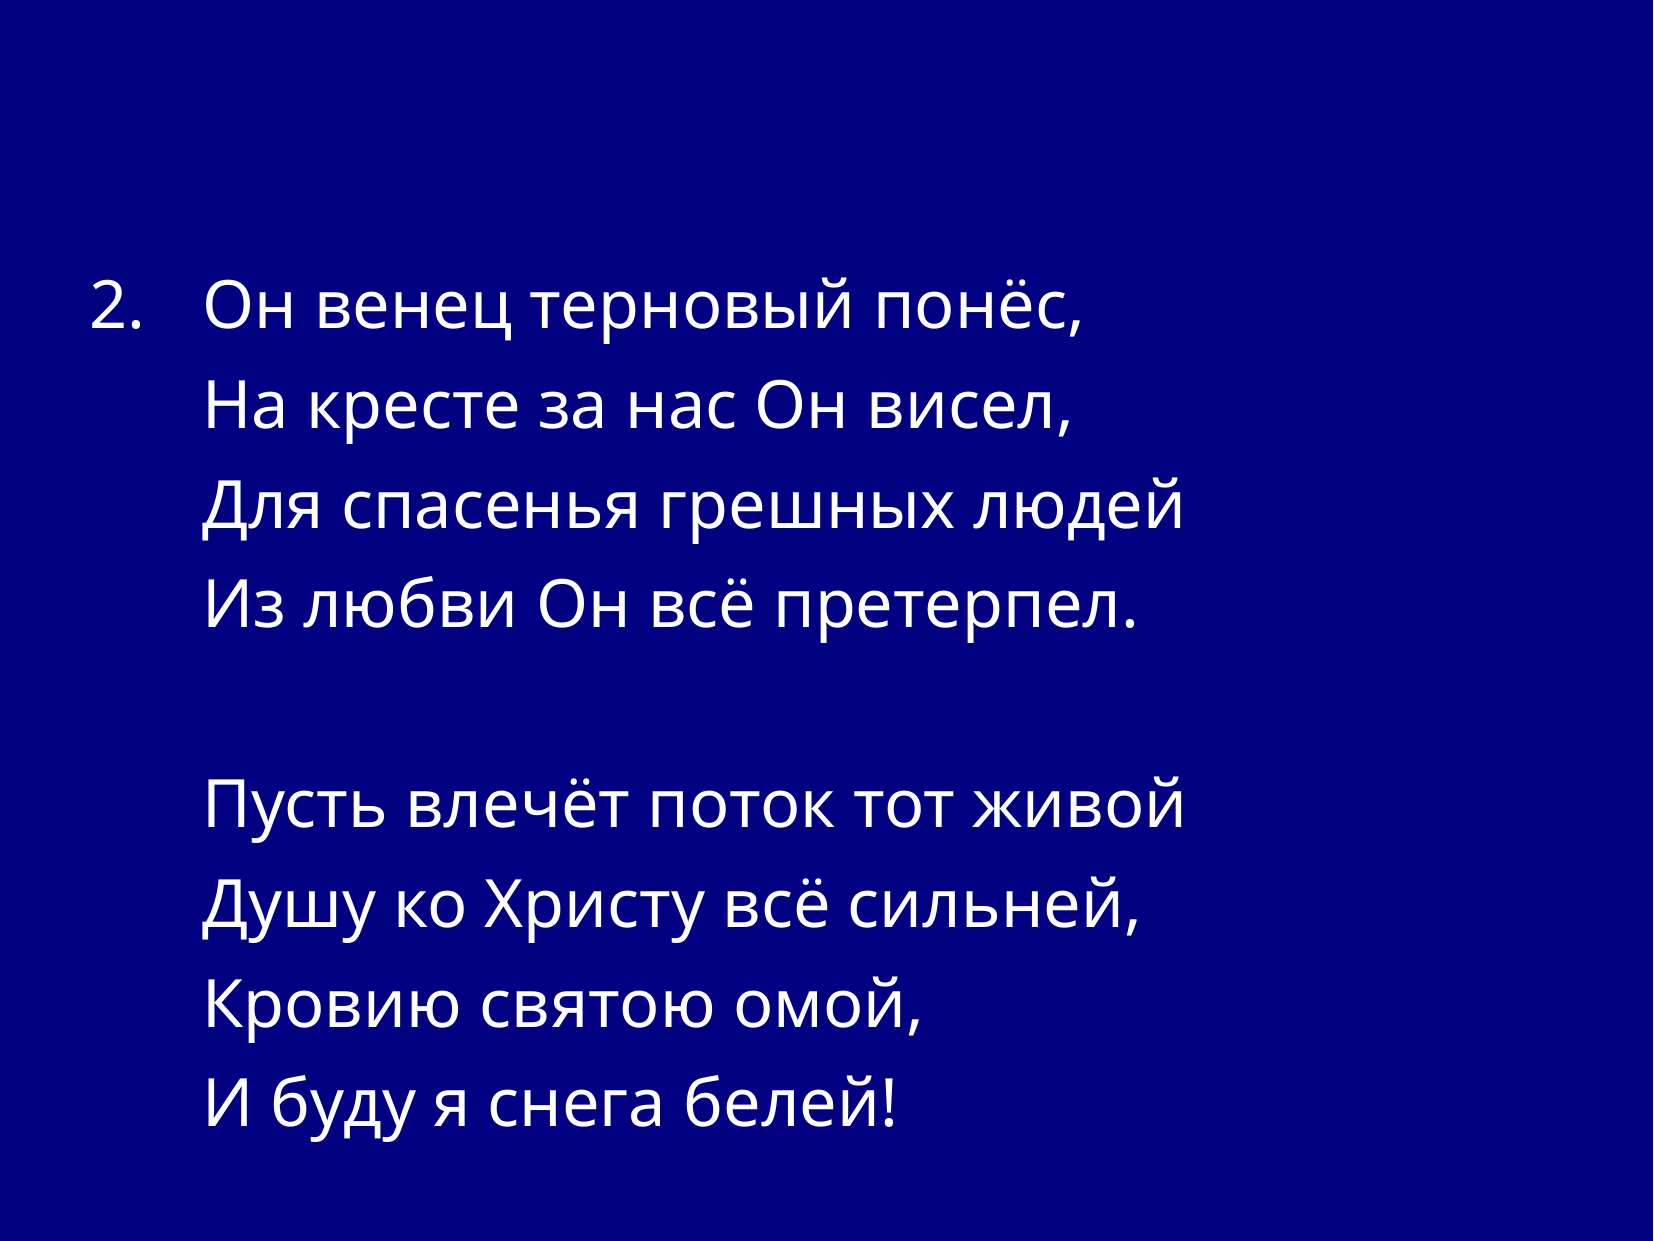

2.	Он венец терновый понёс,
	На кресте за нас Он висел,
	Для спасенья грешных людей
	Из любви Он всё претерпел.
	Пусть влечёт поток тот живой
	Душу ко Христу всё сильней,
	Кровию святою омой,
	И буду я снега белей!